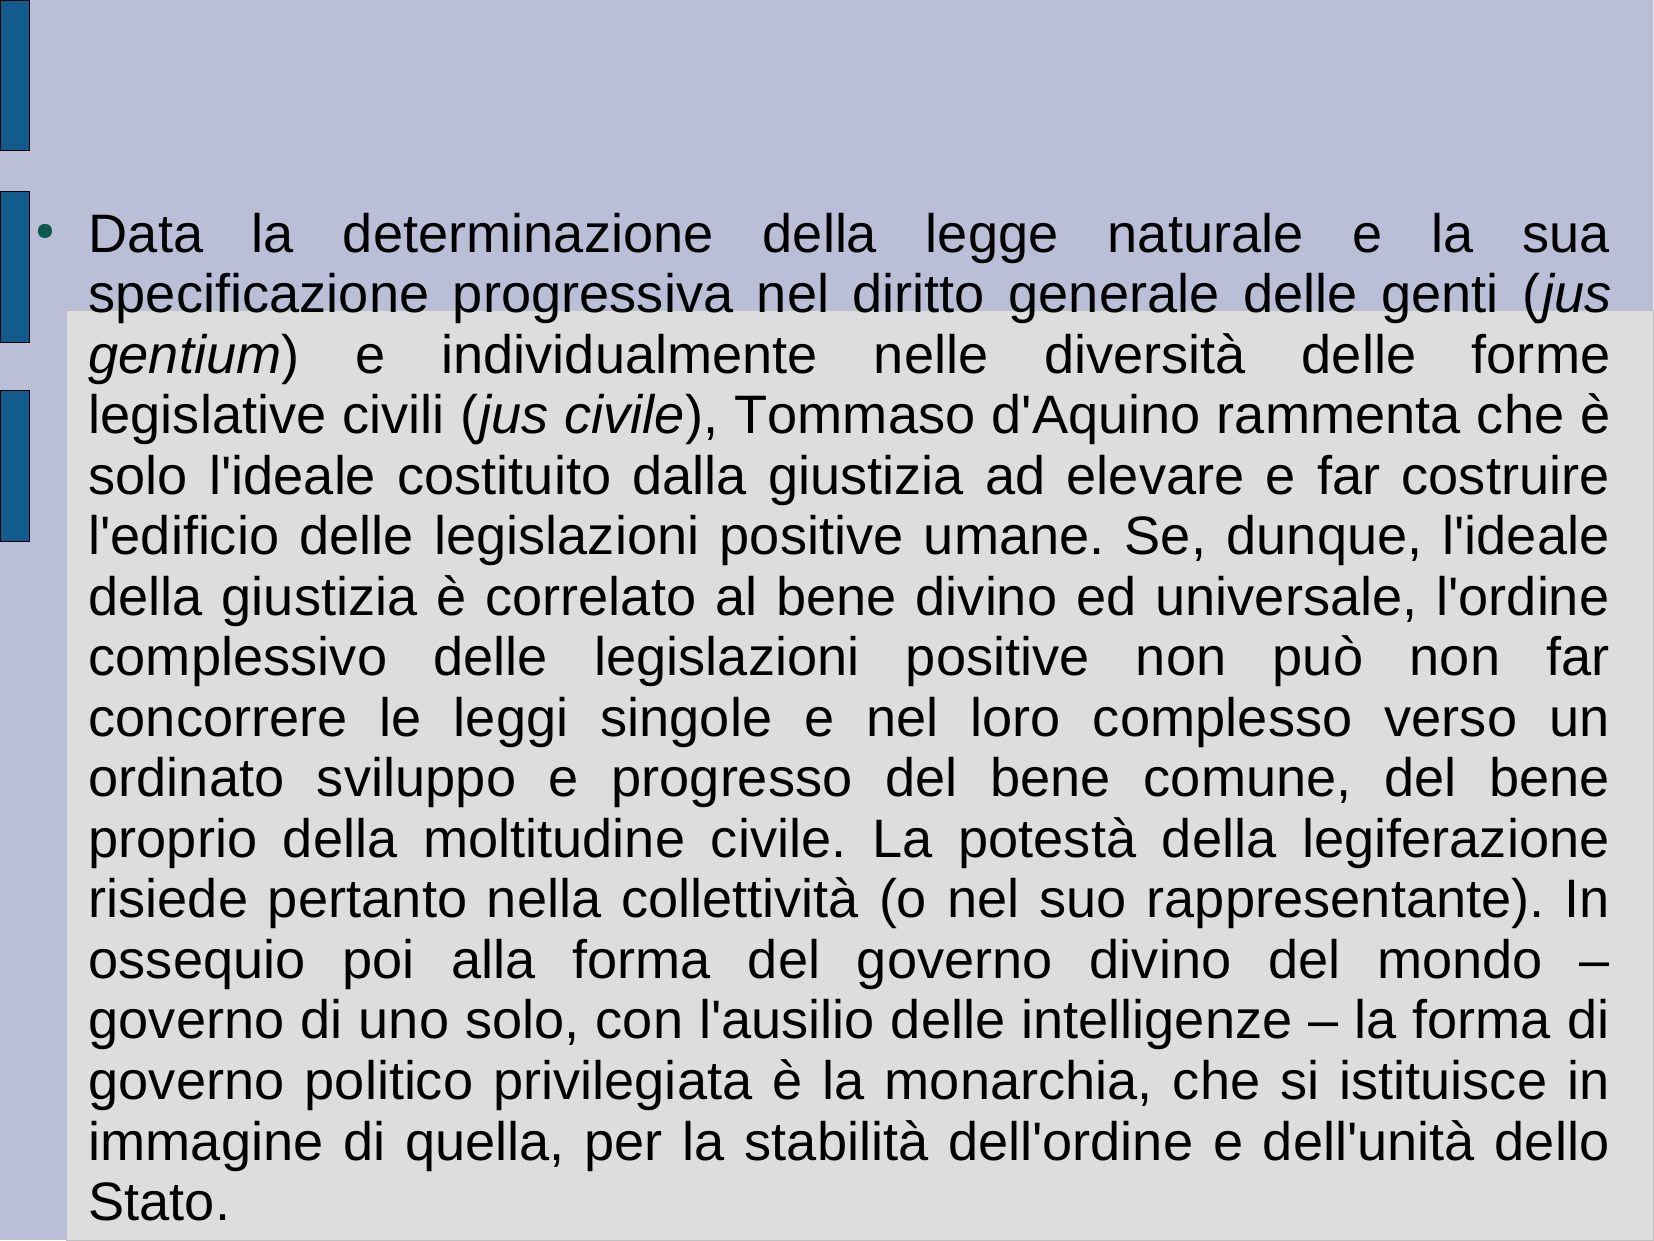

#
Data la determinazione della legge naturale e la sua specificazione progressiva nel diritto generale delle genti (jus gentium) e individualmente nelle diversità delle forme legislative civili (jus civile), Tommaso d'Aquino rammenta che è solo l'ideale costituito dalla giustizia ad elevare e far costruire l'edificio delle legislazioni positive umane. Se, dunque, l'ideale della giustizia è correlato al bene divino ed universale, l'ordine complessivo delle legislazioni positive non può non far concorrere le leggi singole e nel loro complesso verso un ordinato sviluppo e progresso del bene comune, del bene proprio della moltitudine civile. La potestà della legiferazione risiede pertanto nella collettività (o nel suo rappresentante). In ossequio poi alla forma del governo divino del mondo – governo di uno solo, con l'ausilio delle intelligenze – la forma di governo politico privilegiata è la monarchia, che si istituisce in immagine di quella, per la stabilità dell'ordine e dell'unità dello Stato.